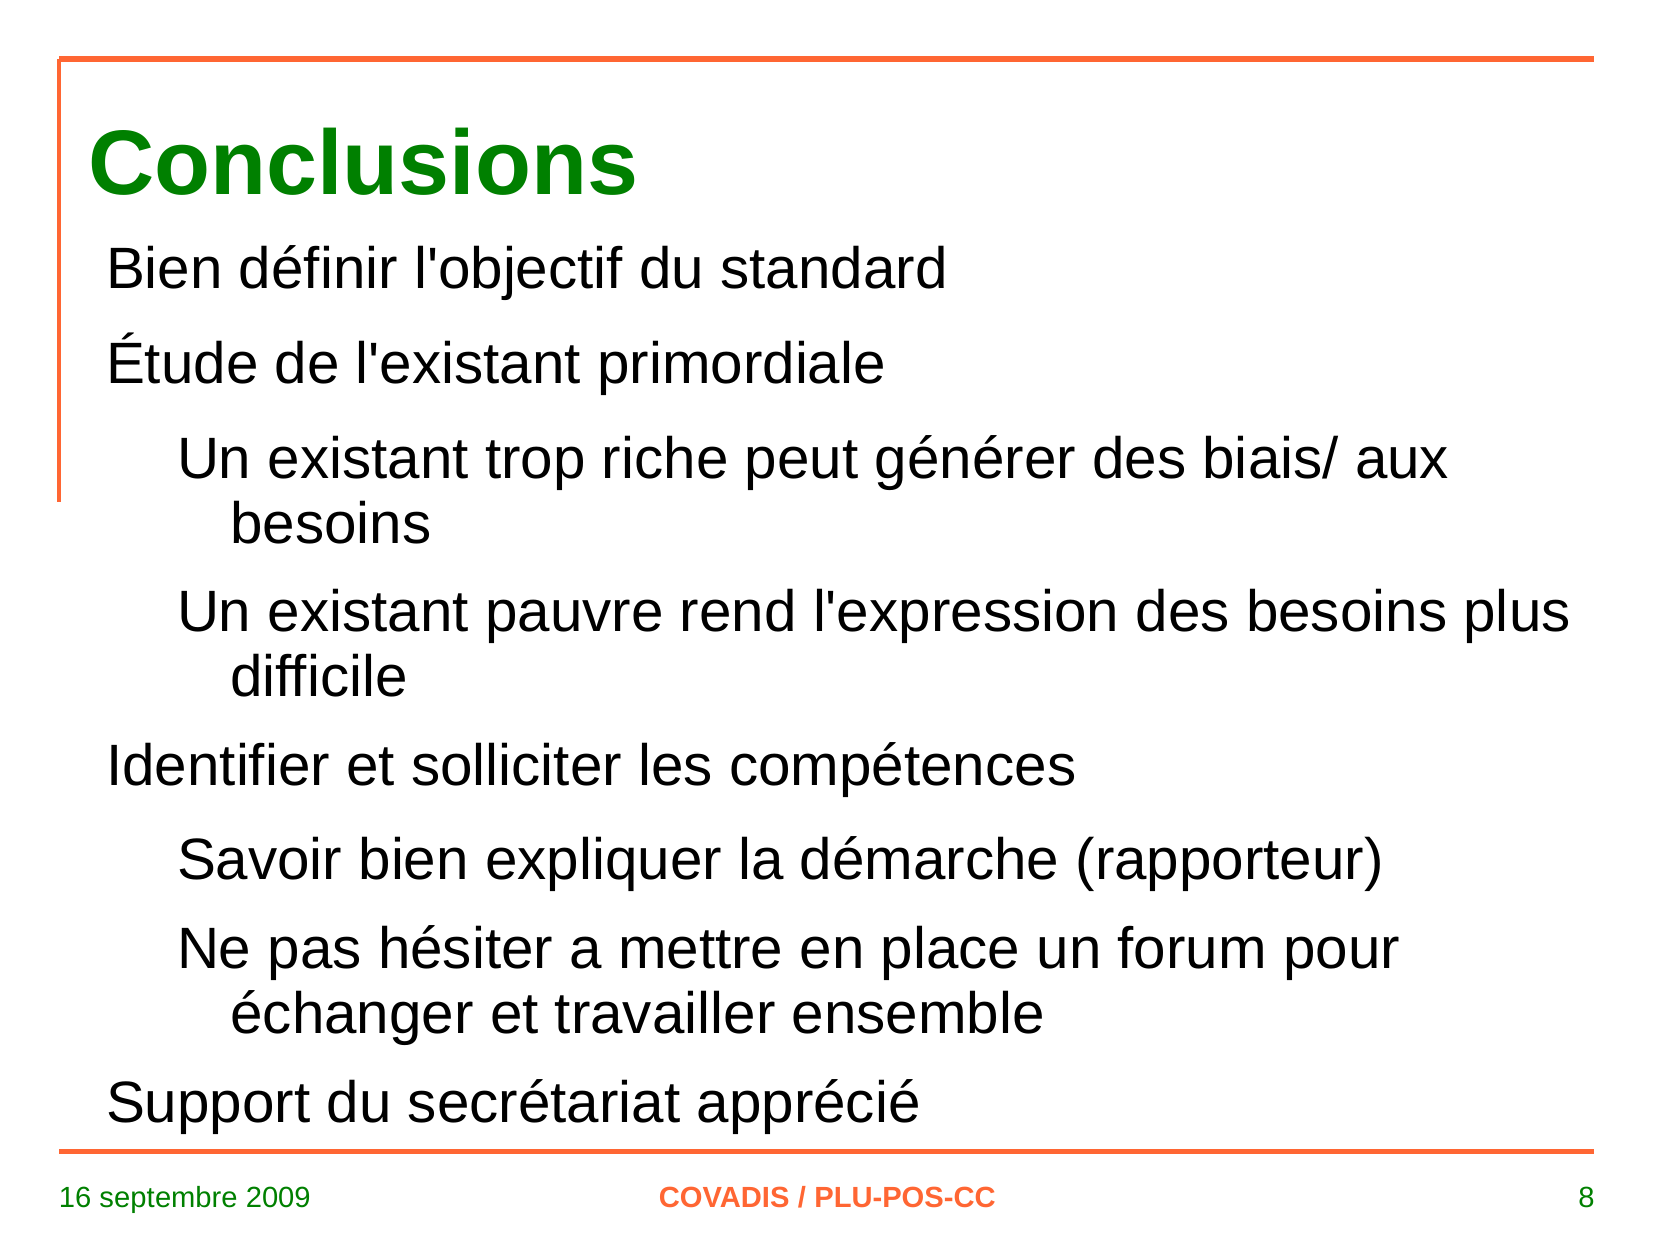

# Conclusions
Bien définir l'objectif du standard
Étude de l'existant primordiale
Un existant trop riche peut générer des biais/ aux besoins
Un existant pauvre rend l'expression des besoins plus difficile
Identifier et solliciter les compétences
Savoir bien expliquer la démarche (rapporteur)
Ne pas hésiter a mettre en place un forum pour échanger et travailler ensemble
Support du secrétariat apprécié
16 septembre 2009
COVADIS / PLU-POS-CC
8